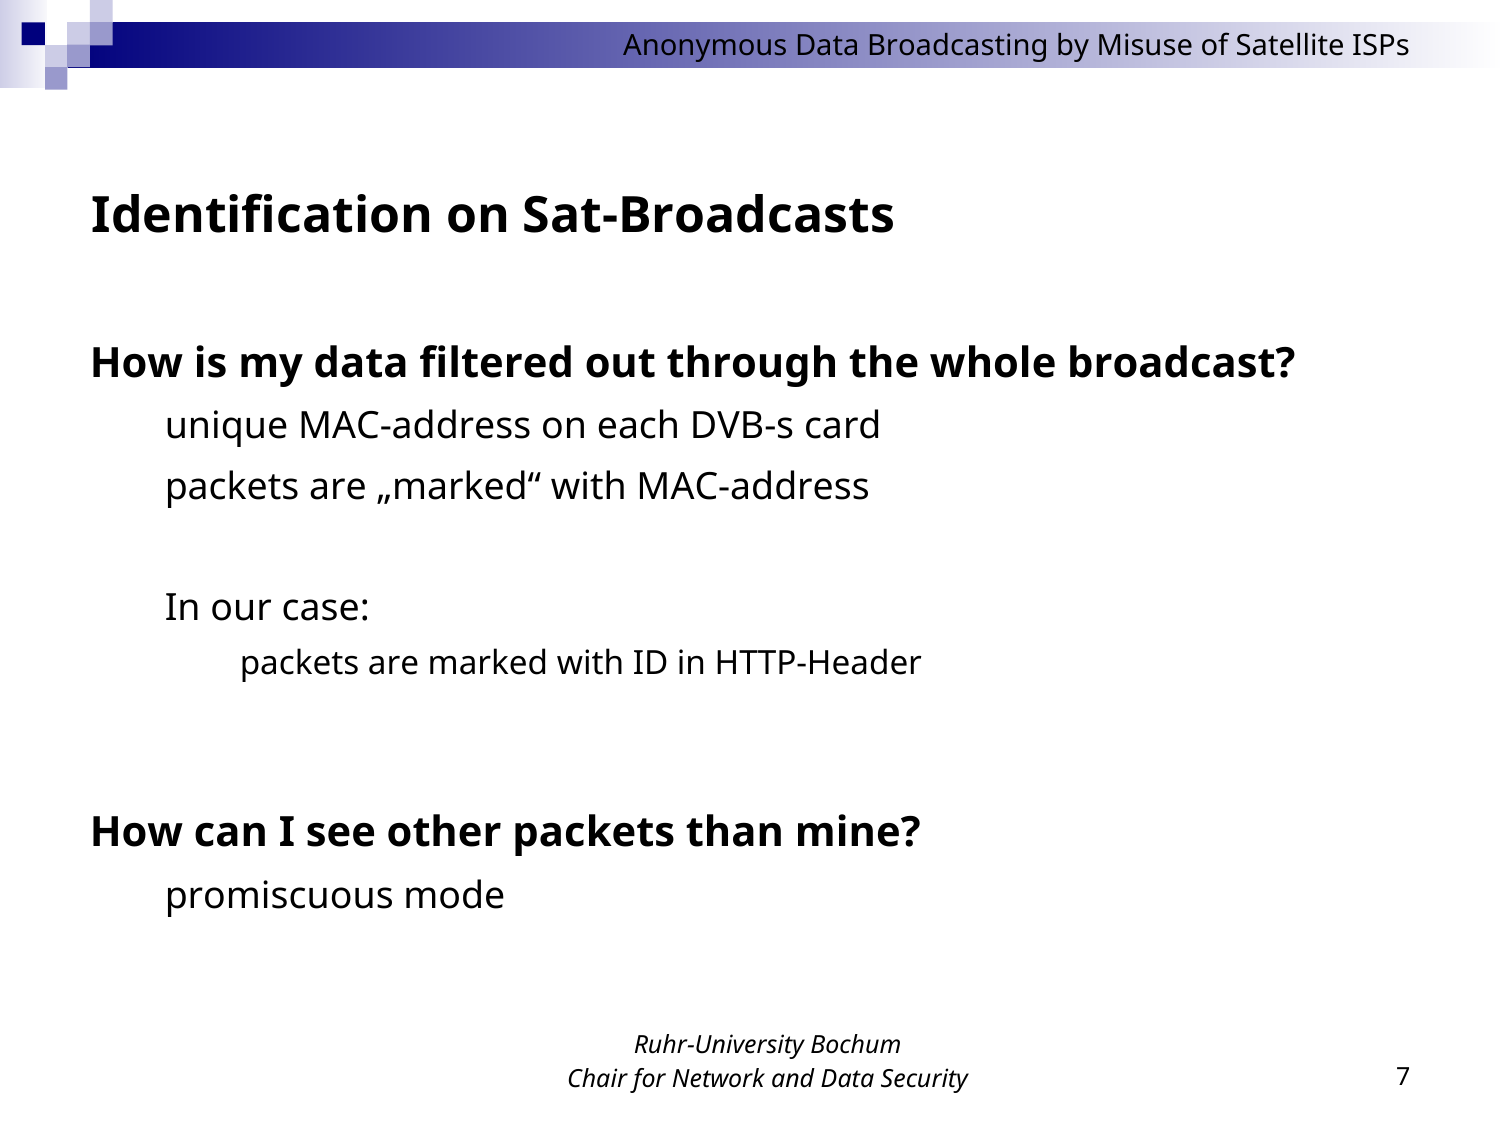

Anonymous Data Broadcasting by Misuse of Satellite ISPs
Identification on Sat-Broadcasts
# How is my data filtered out through the whole broadcast?
unique MAC-address on each DVB-s card
packets are „marked“ with MAC-address
In our case:
packets are marked with ID in HTTP-Header
How can I see other packets than mine?
promiscuous mode
Ruhr-University Bochum
Chair for Network and Data Security
7